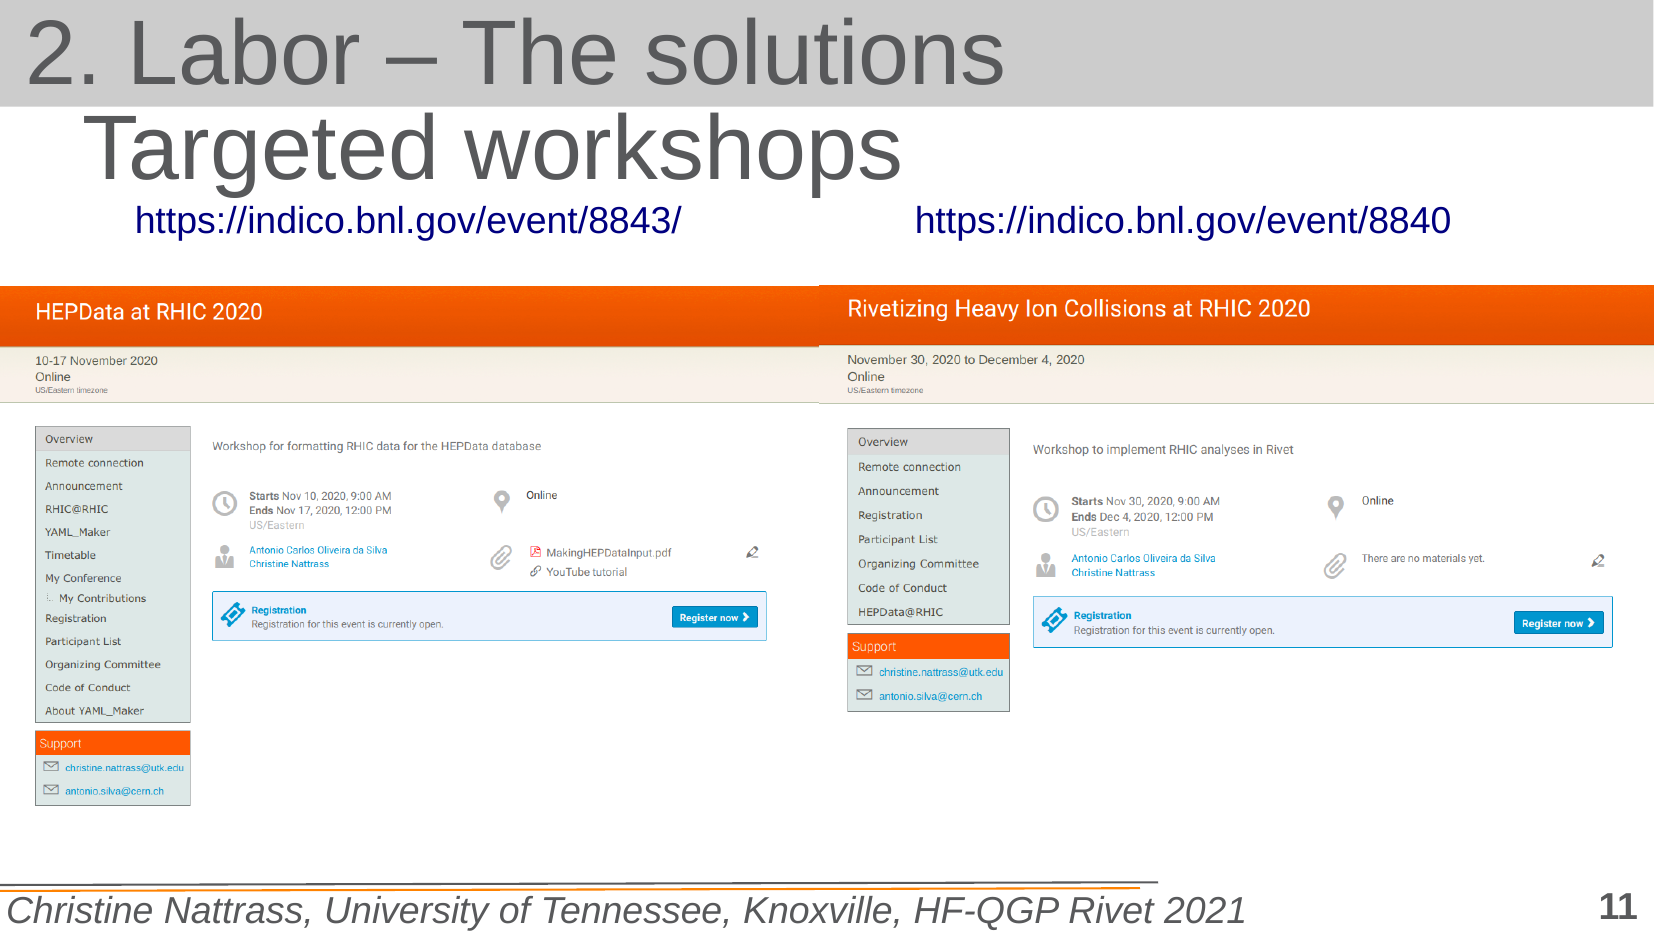

2. Labor – The solutions
# Targeted workshops
https://indico.bnl.gov/event/8843/
https://indico.bnl.gov/event/8840